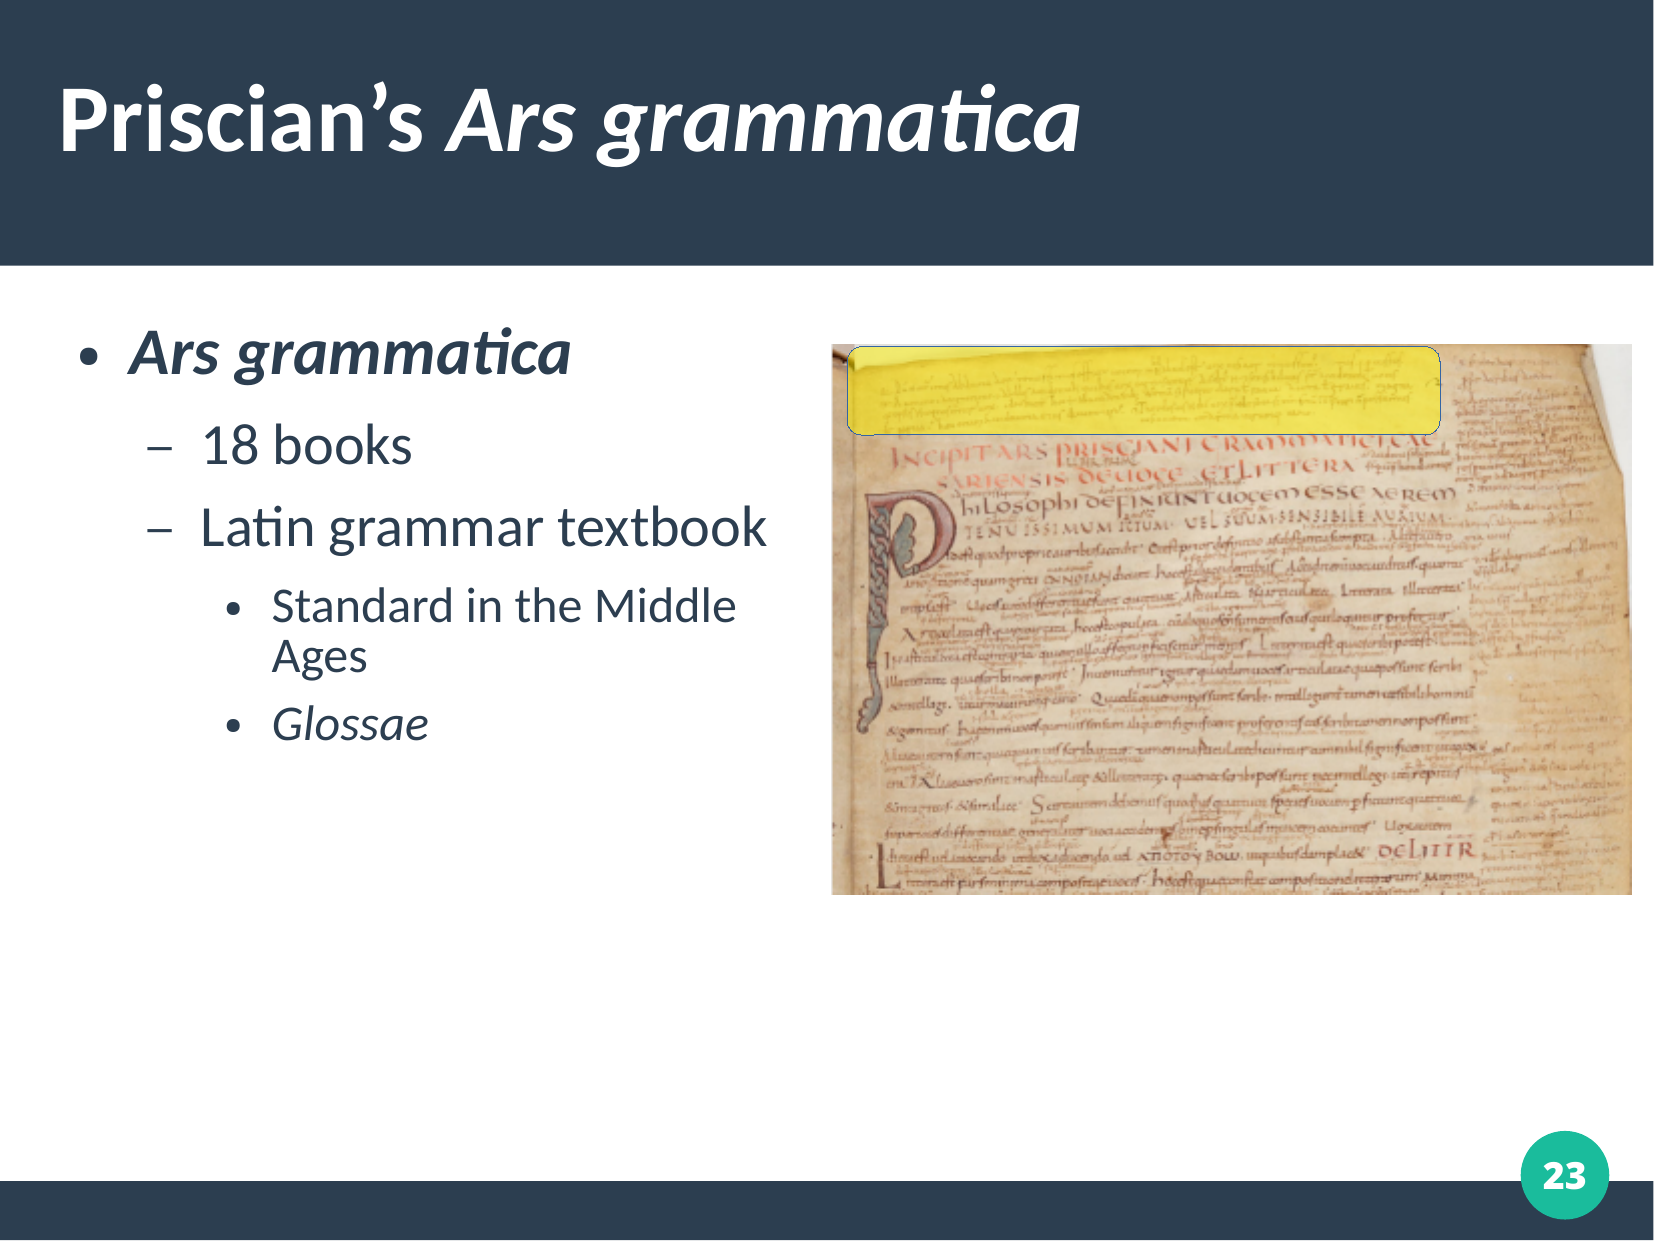

# Priscian’s Ars grammatica
Ars grammatica
18 books
Latin grammar textbook
Standard in the Middle Ages
Glossae
23